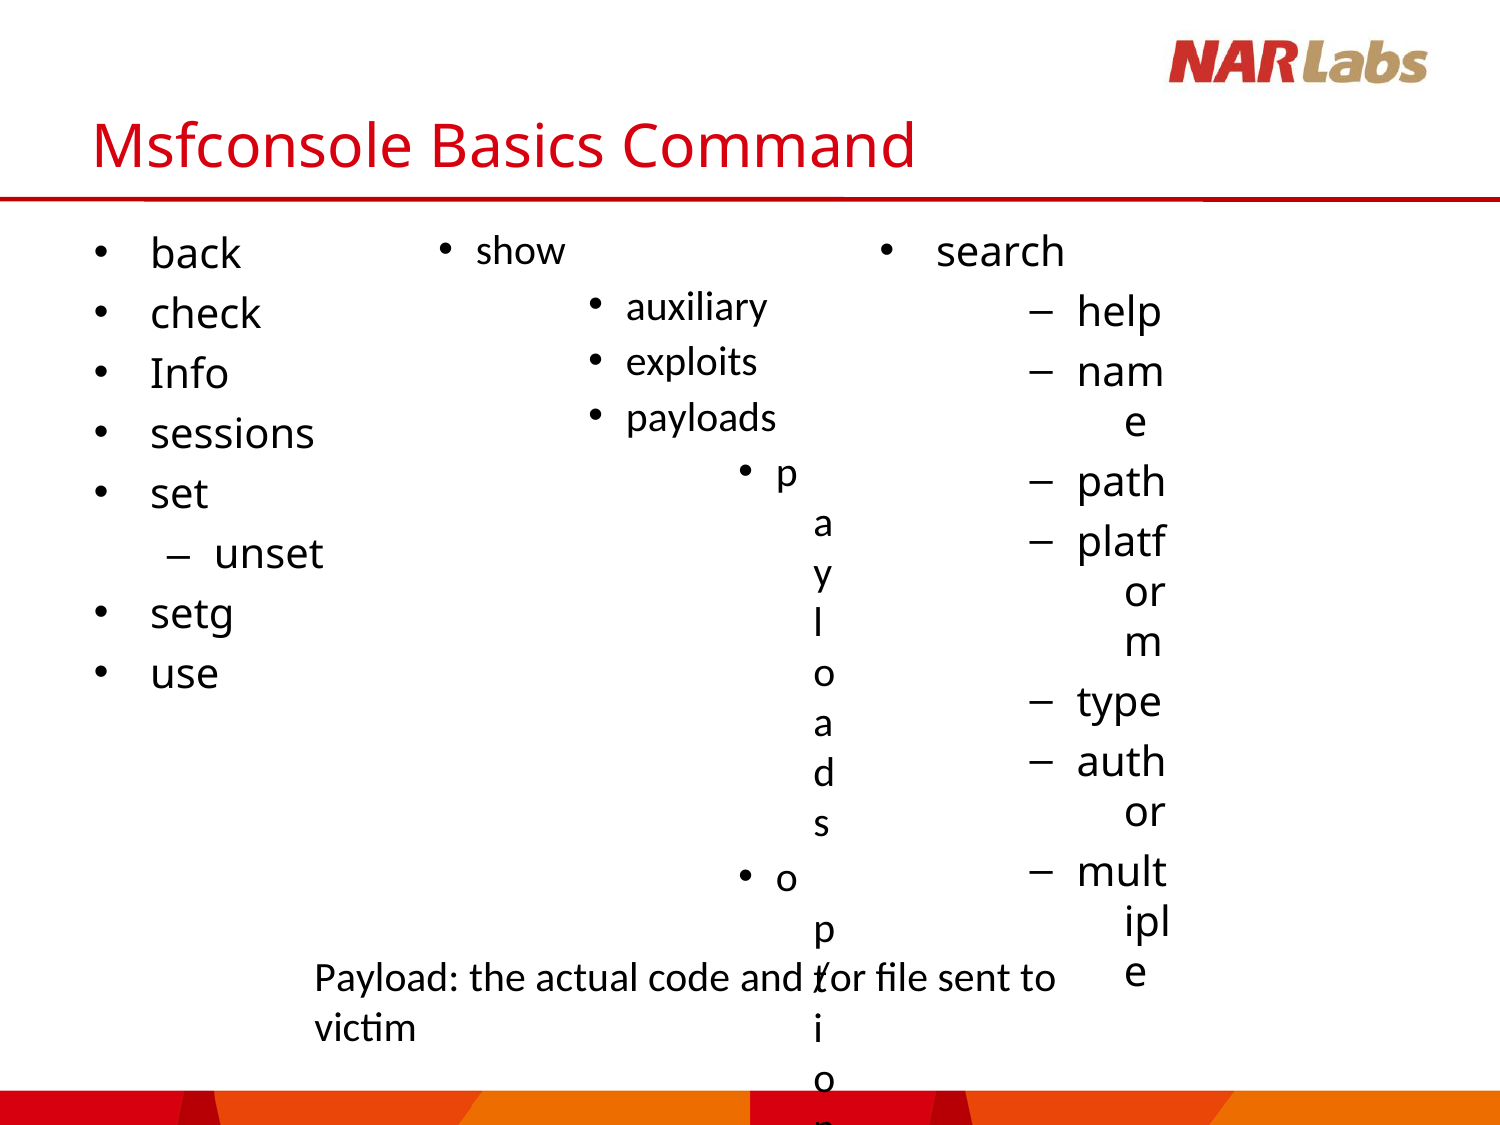

# Msfconsole Basics Command
show
auxiliary
exploits
payloads
payloads
options
targets
advanced
search
help
name
path
platform
type
author
multiple
back
check
Info
sessions
set
–	unset
setg
use
Payload: the actual code and /or file sent to victim